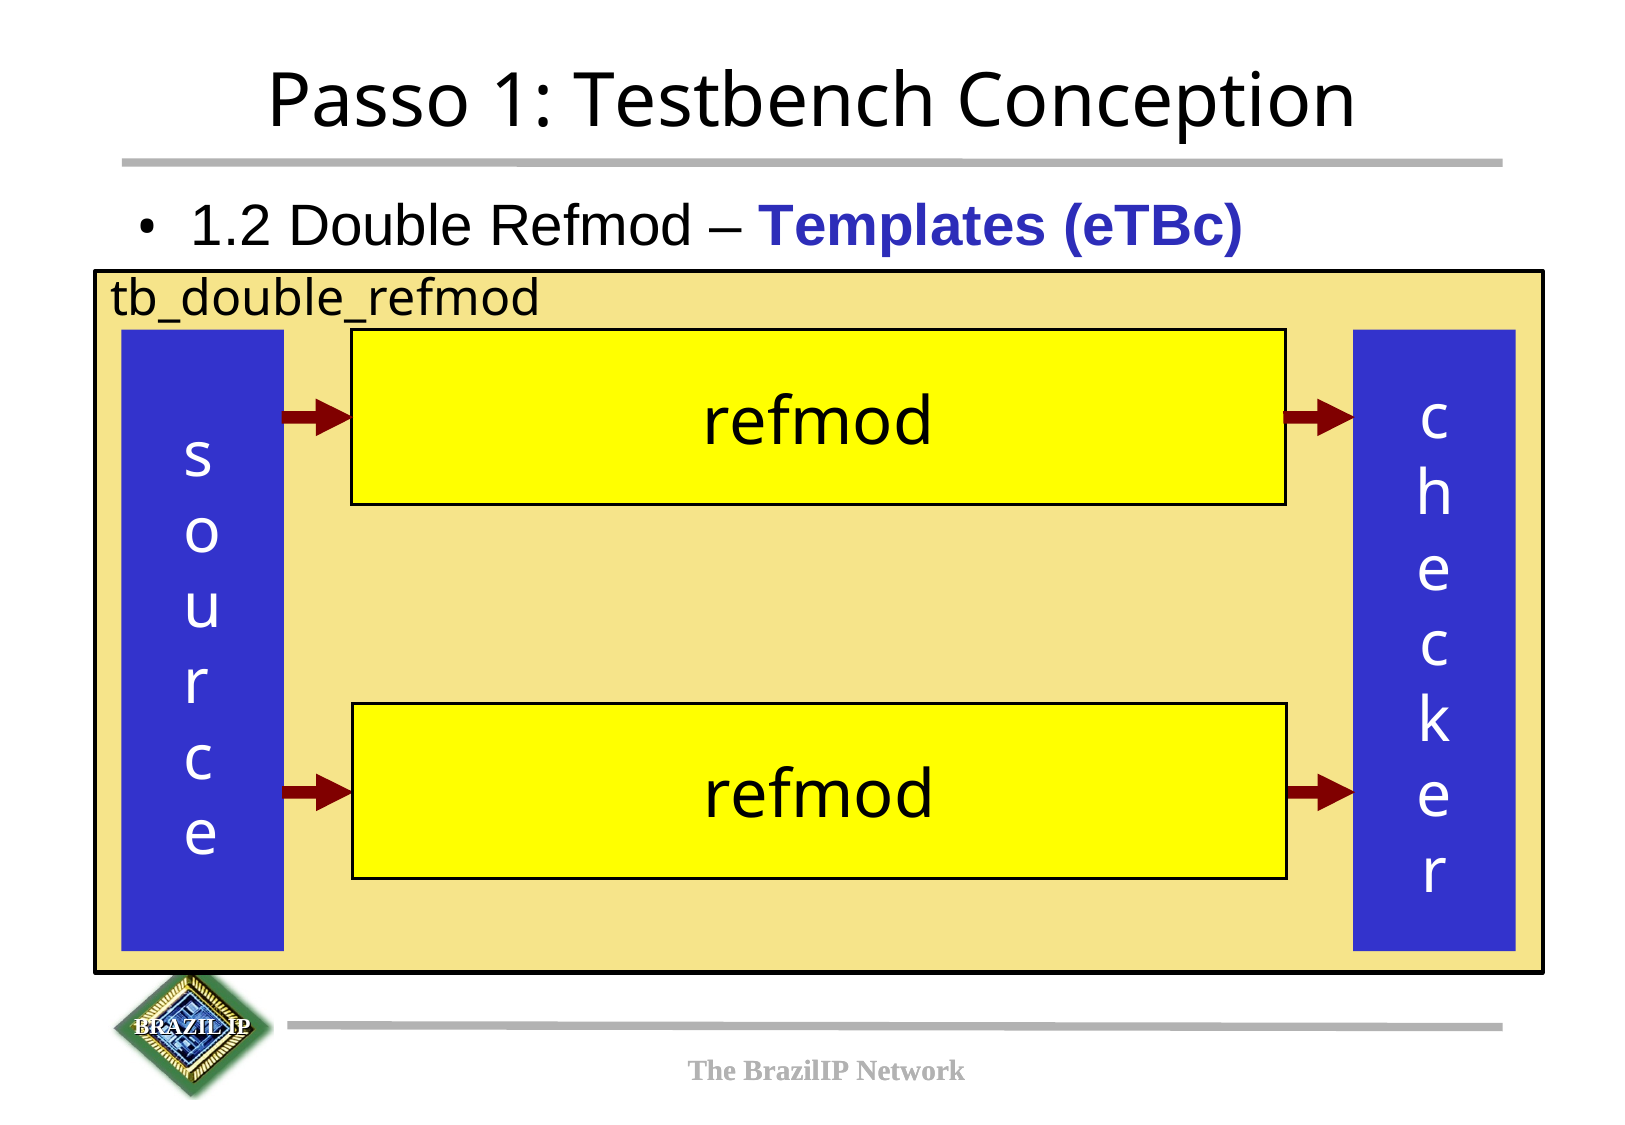

# Passo 1: Testbench Conception
1.2 Double Refmod – Templates (eTBc)
tb_double_refmod
s
o
u
r
c
e
refmod
c
h
e
c
k
e
r
refmod